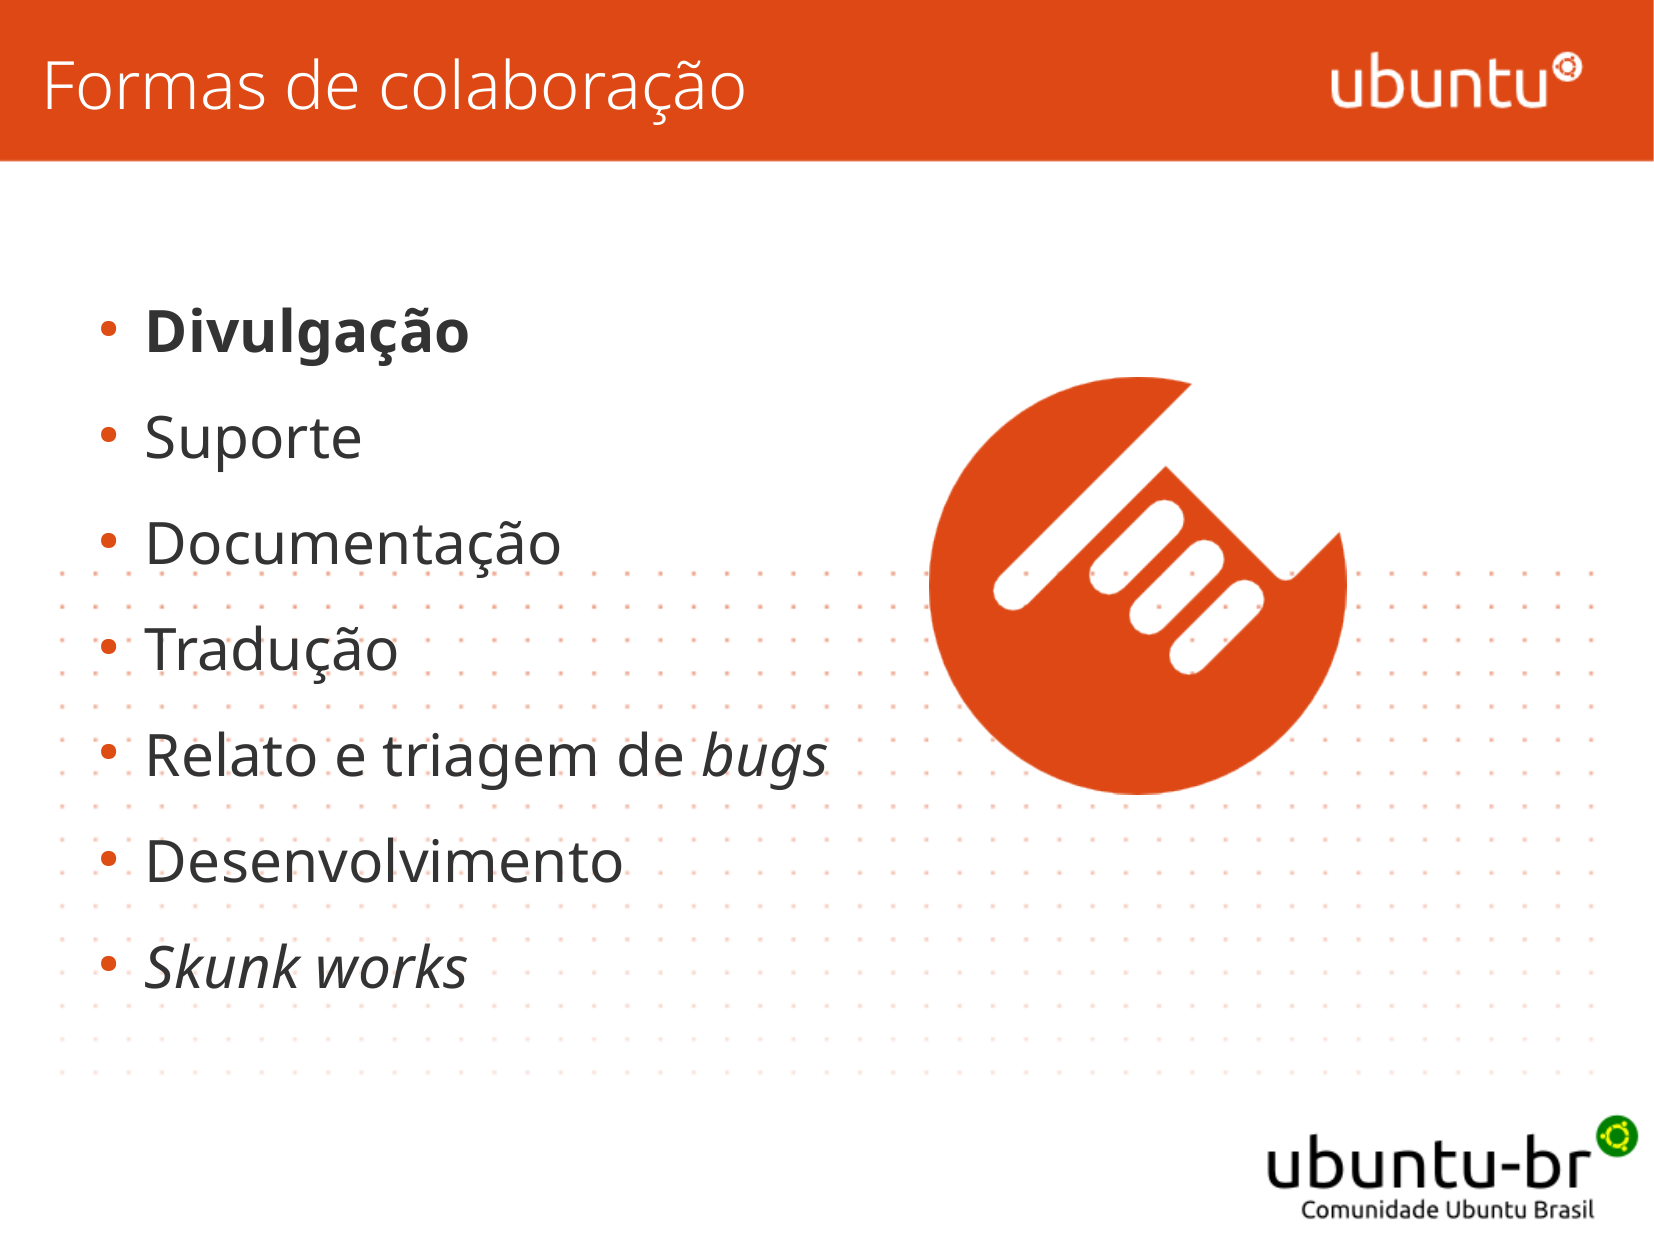

# Formas de colaboração
Divulgação
Suporte
Documentação
Tradução
Relato e triagem de bugs
Desenvolvimento
Skunk works